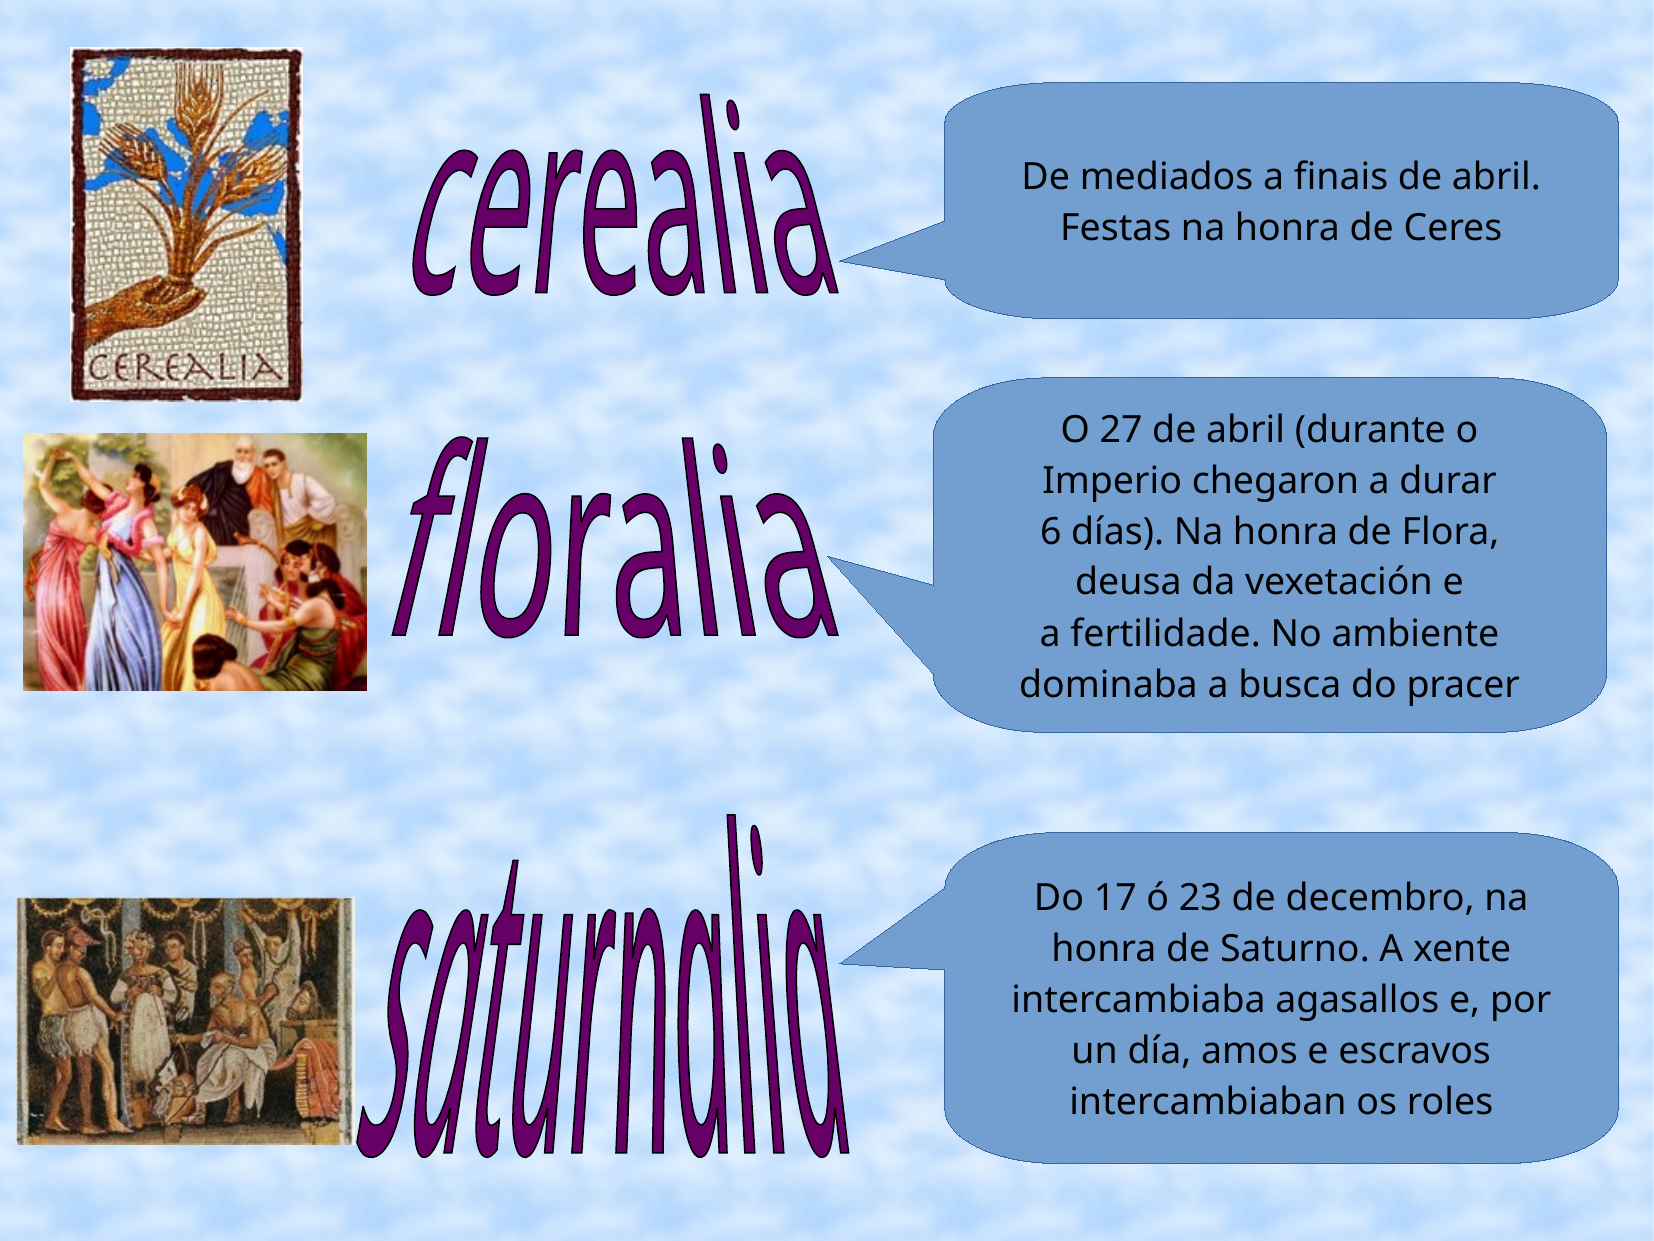

De mediados a finais de abril.
Festas na honra de Ceres
cerealia
O 27 de abril (durante o
Imperio chegaron a durar
6 días). Na honra de Flora,
deusa da vexetación e
a fertilidade. No ambiente
dominaba a busca do pracer
floralia
saturnalia
Do 17 ó 23 de decembro, na
honra de Saturno. A xente
intercambiaba agasallos e, por
un día, amos e escravos
intercambiaban os roles